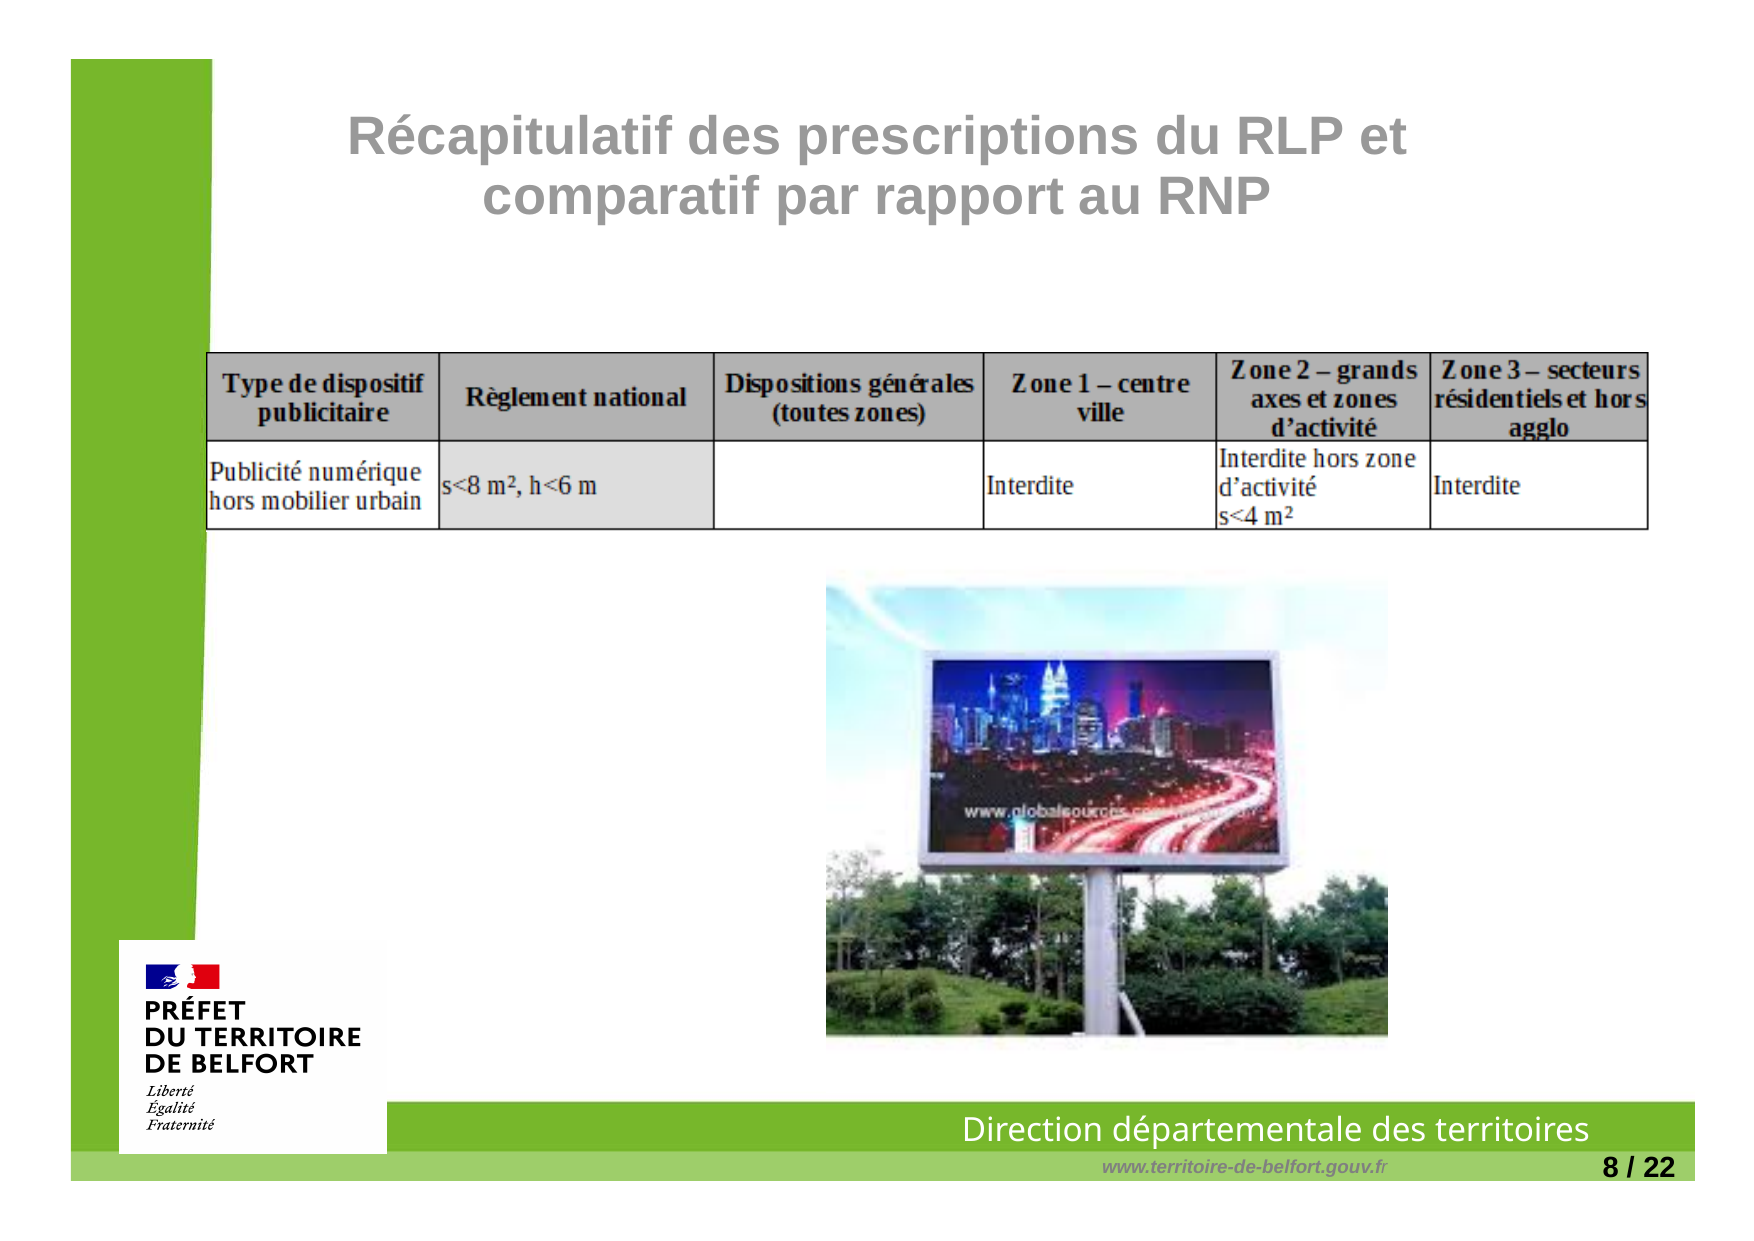

# Récapitulatif des prescriptions du RLP et comparatif par rapport au RNP